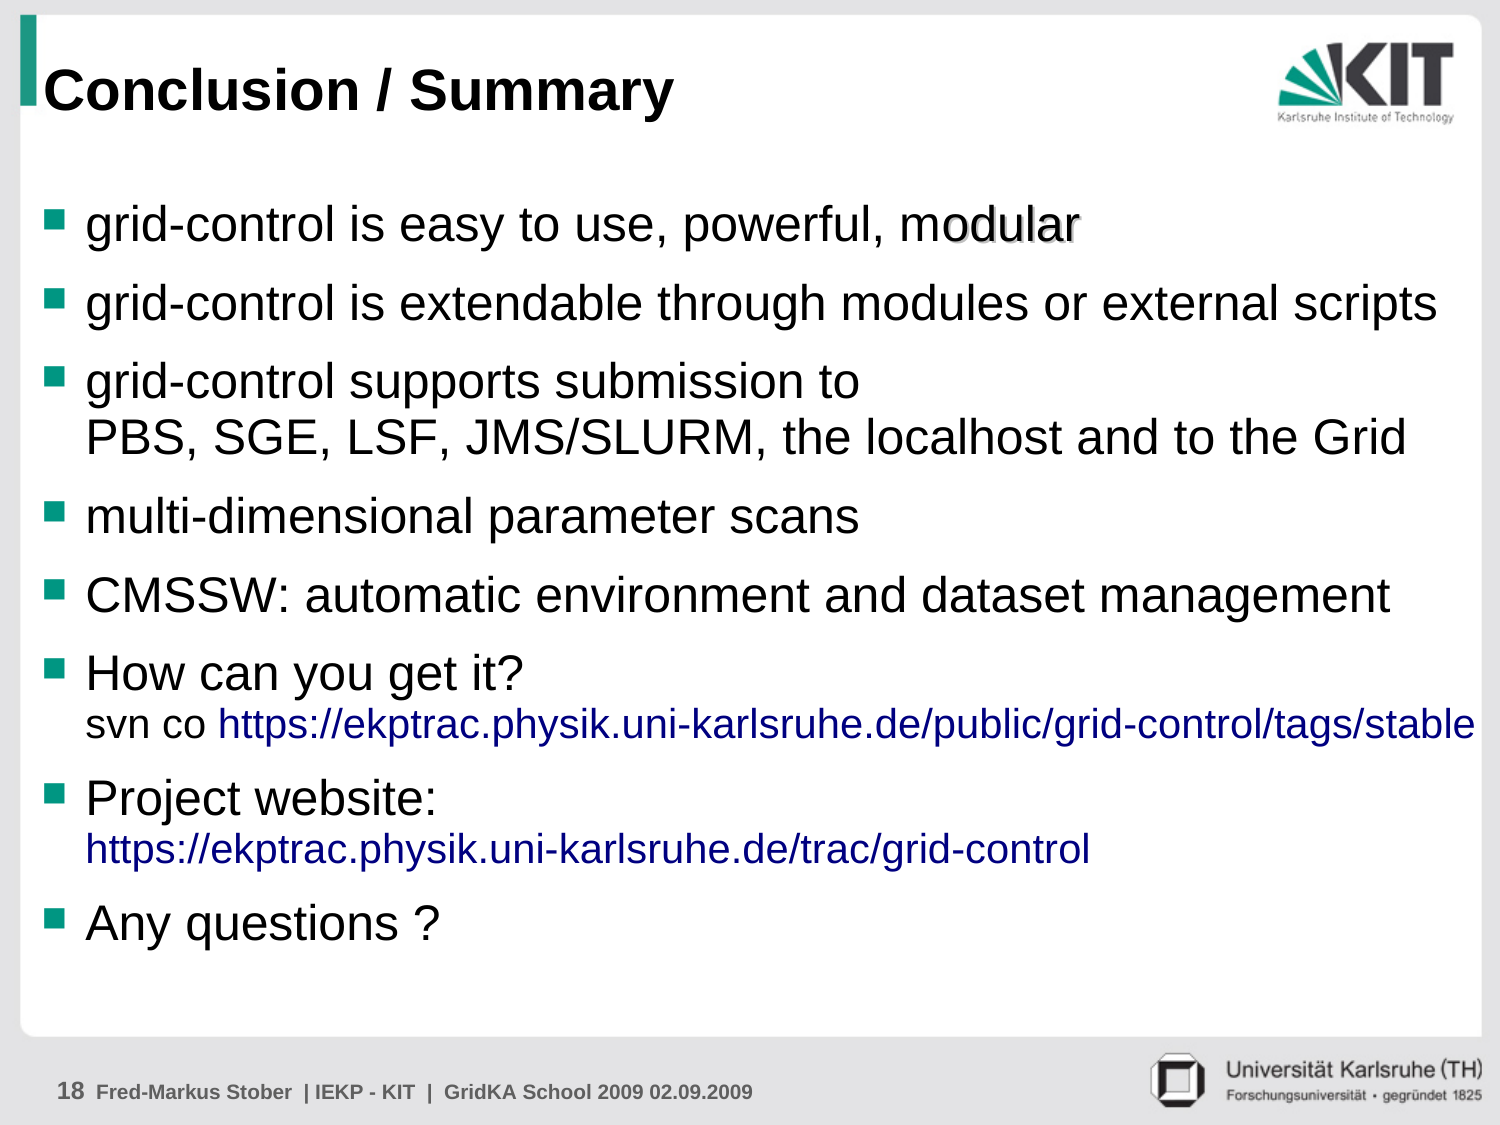

# Conclusion / Summary
grid-control is easy to use, powerful, modular
grid-control is extendable through modules or external scripts
grid-control supports submission to
PBS, SGE, LSF, JMS/SLURM, the localhost and to the Grid
multi-dimensional parameter scans
CMSSW: automatic environment and dataset management
How can you get it?
svn co https://ekptrac.physik.uni-karlsruhe.de/public/grid-control/tags/stable
Project website:
https://ekptrac.physik.uni-karlsruhe.de/trac/grid-control
Any questions ?
04.12.07